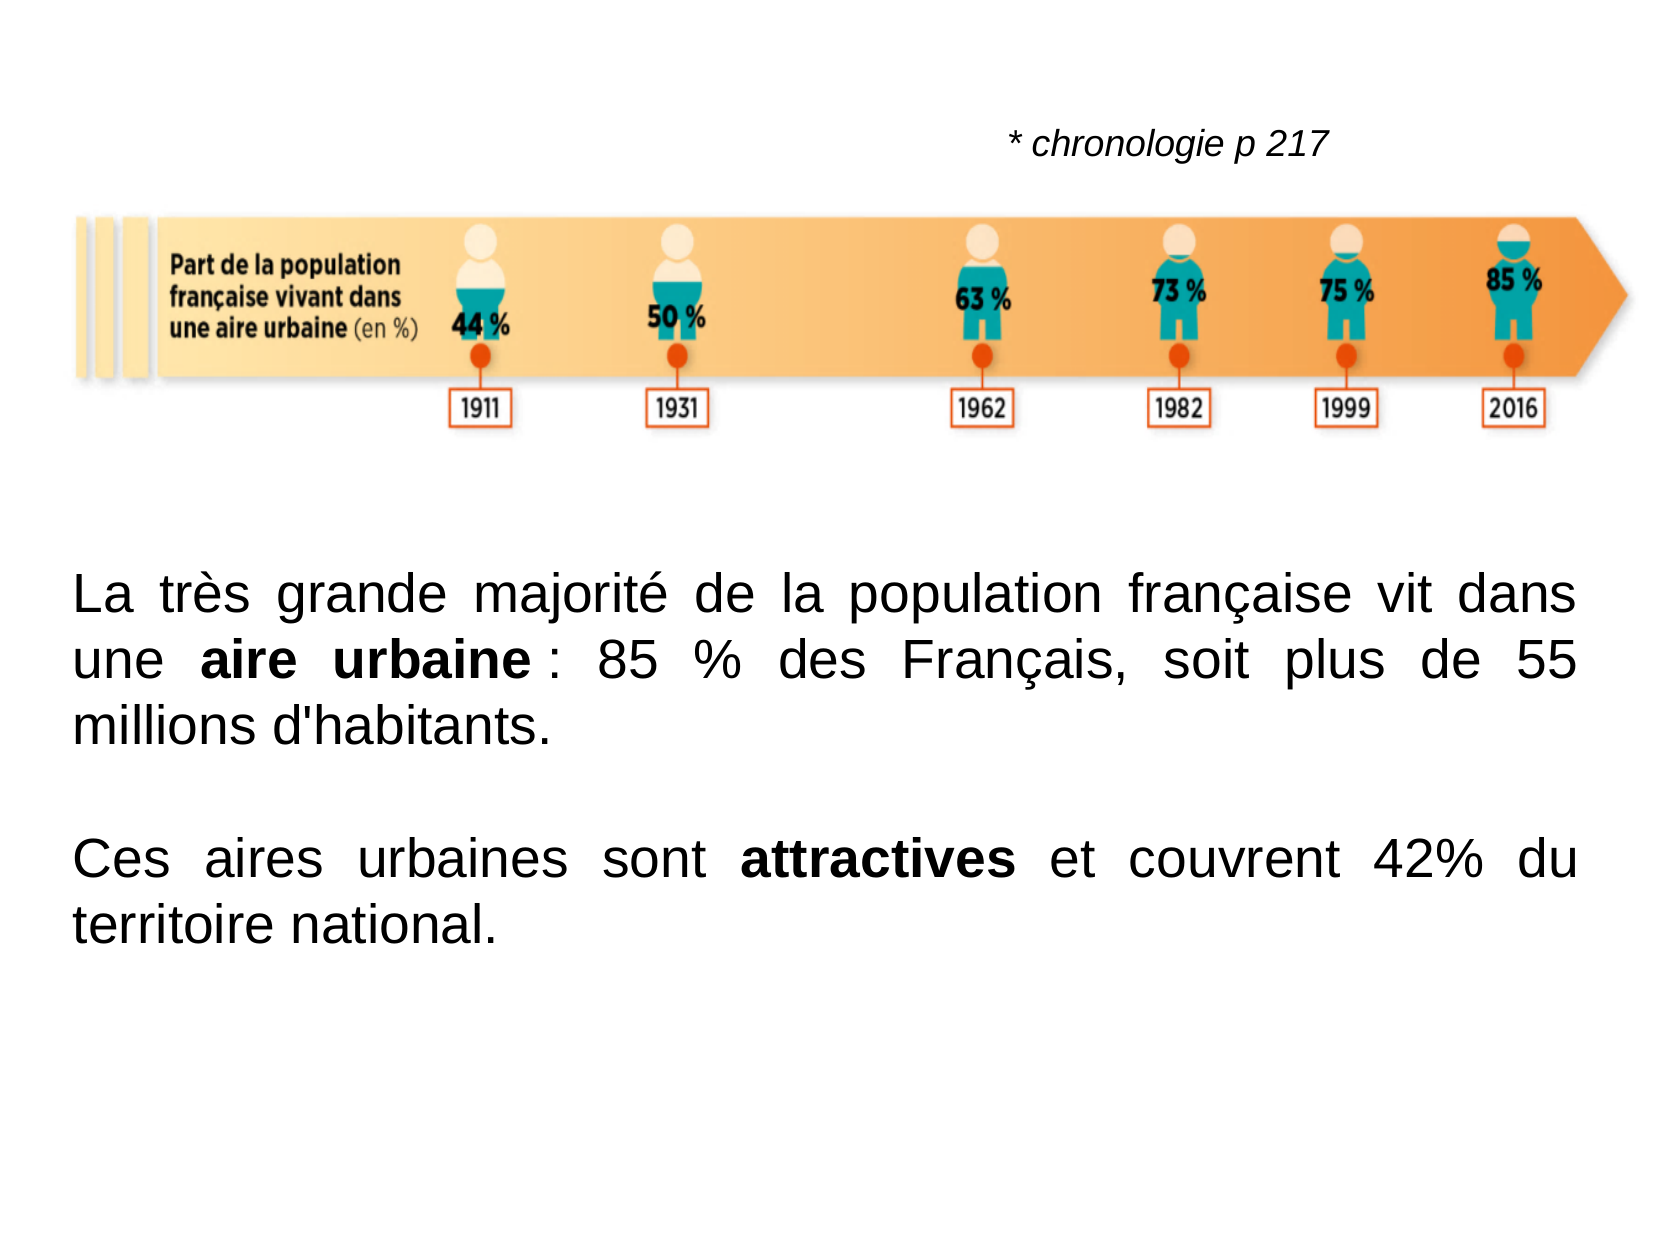

* chronologie p 217
La très grande majorité de la population française vit dans une aire urbaine : 85 % des Français, soit plus de 55 millions d'habitants.
Ces aires urbaines sont attractives et couvrent 42% du territoire national.